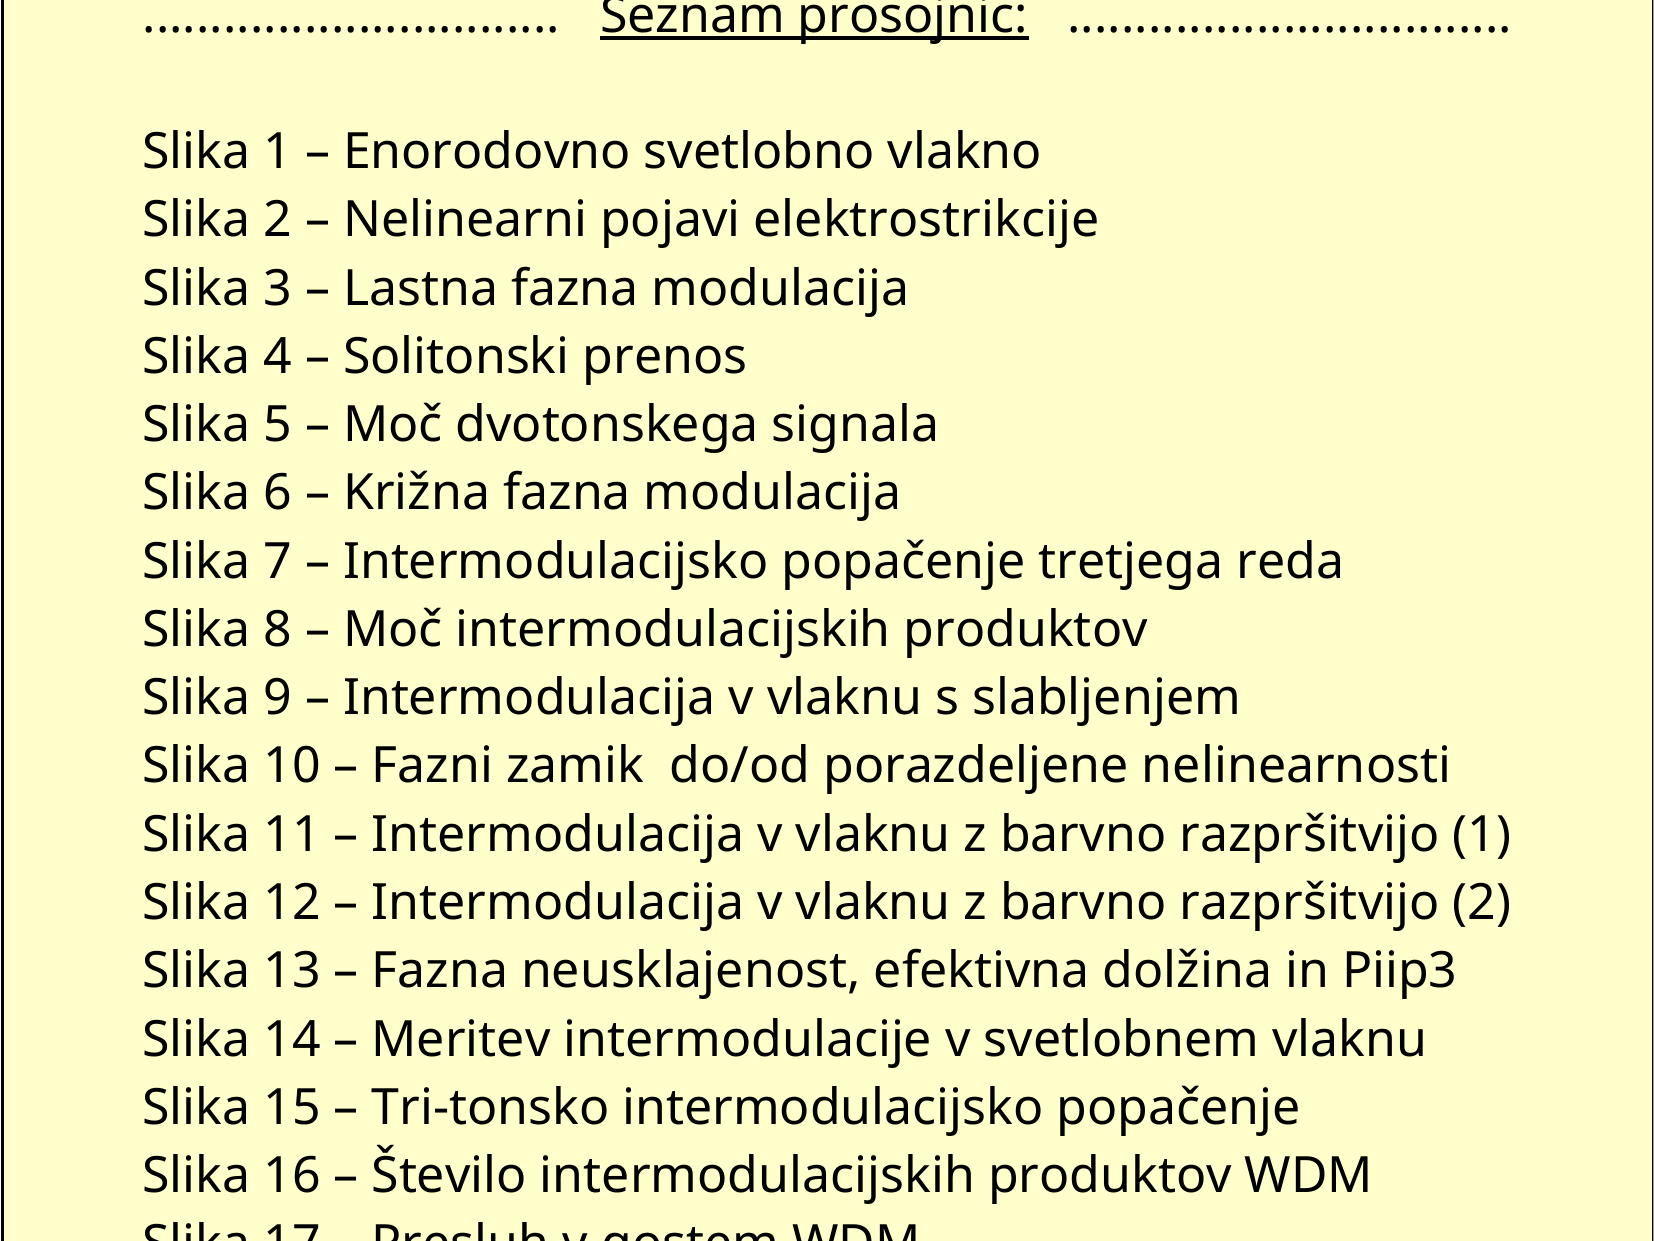

............................... Seznam prosojnic: .................................
Slika 1 – Enorodovno svetlobno vlakno
Slika 2 – Nelinearni pojavi elektrostrikcije
Slika 3 – Lastna fazna modulacija
Slika 4 – Solitonski prenos
Slika 5 – Moč dvotonskega signala
Slika 6 – Križna fazna modulacija
Slika 7 – Intermodulacijsko popačenje tretjega reda
Slika 8 – Moč intermodulacijskih produktov
Slika 9 – Intermodulacija v vlaknu s slabljenjem
Slika 10 – Fazni zamik do/od porazdeljene nelinearnosti
Slika 11 – Intermodulacija v vlaknu z barvno razpršitvijo (1)
Slika 12 – Intermodulacija v vlaknu z barvno razpršitvijo (2)
Slika 13 – Fazna neusklajenost, efektivna dolžina in Piip3
Slika 14 – Meritev intermodulacije v svetlobnem vlaknu
Slika 15 – Tri-tonsko intermodulacijsko popačenje
Slika 16 – Število intermodulacijskih produktov WDM
Slika 17 – Presluh v gostem WDM